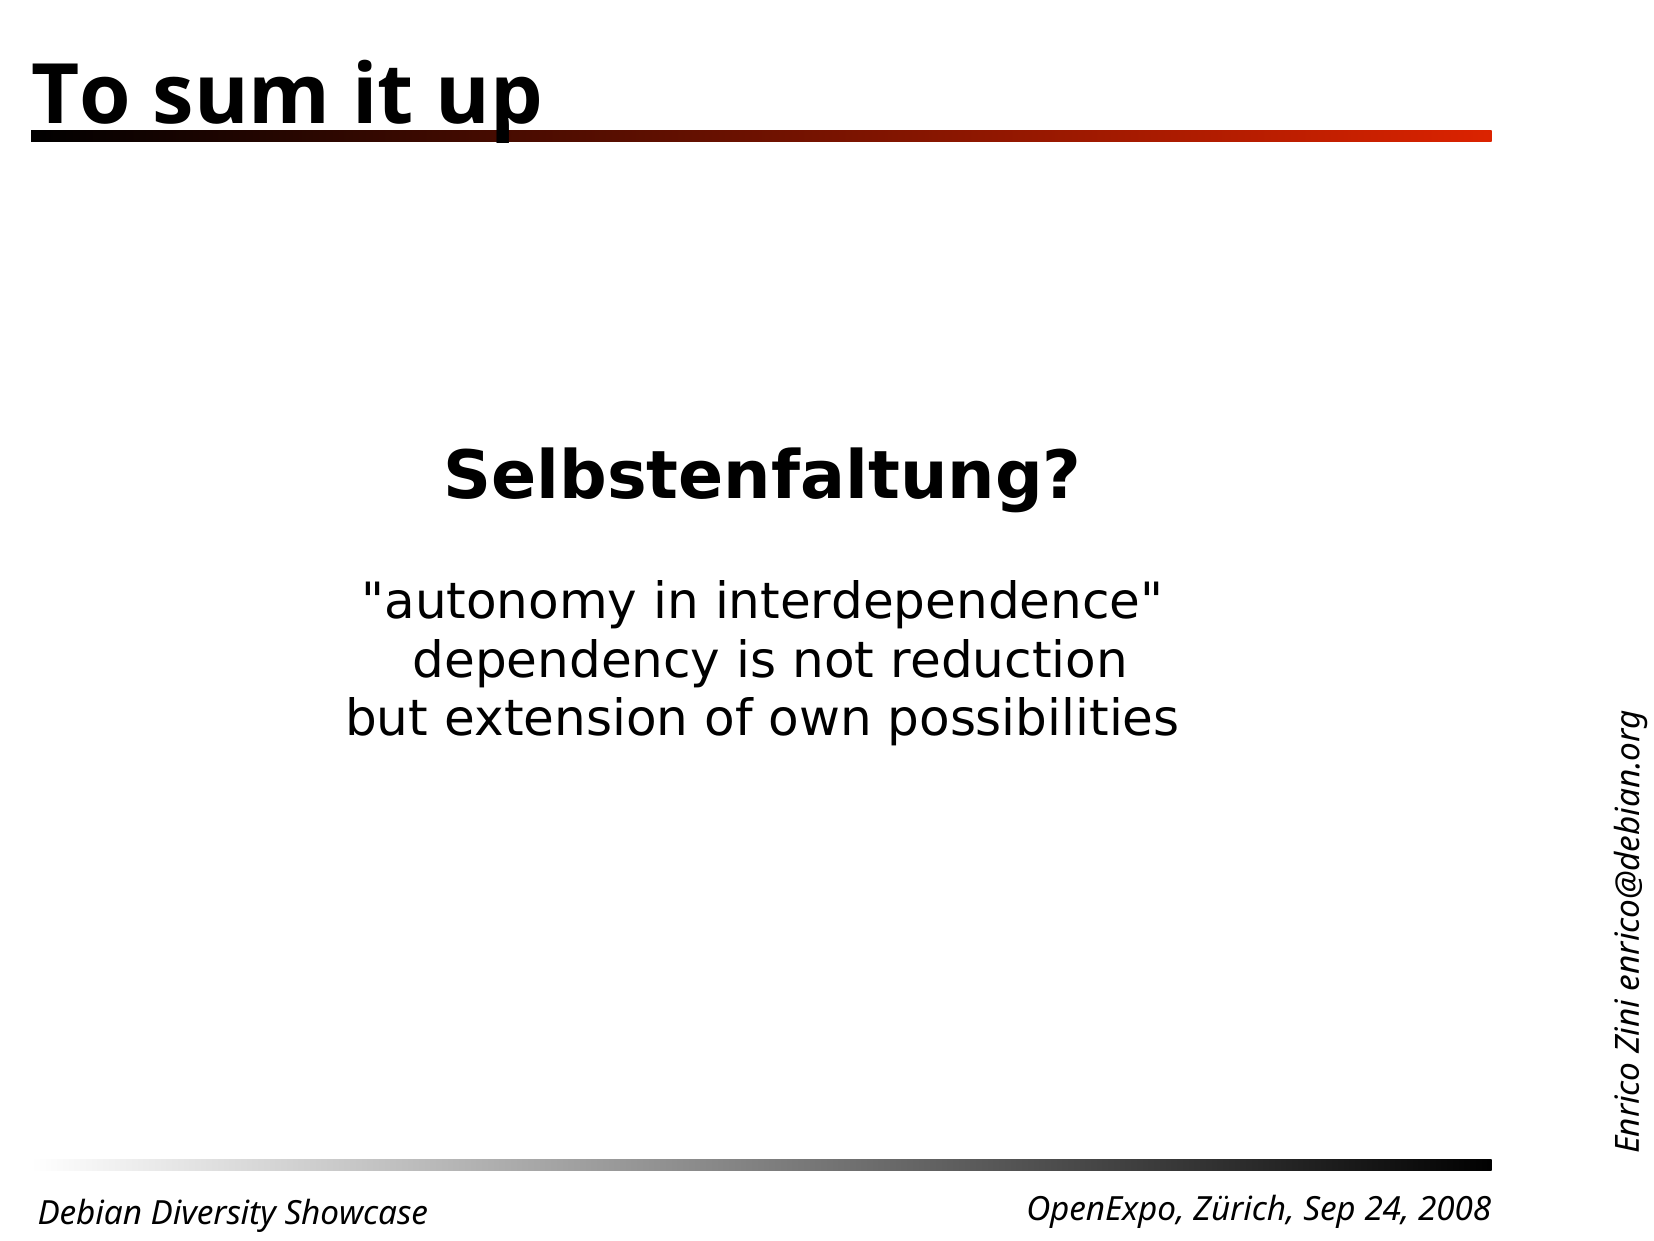

To sum it up
Selbstenfaltung?
"autonomy in interdependence"
 dependency is not reduction
but extension of own possibilities